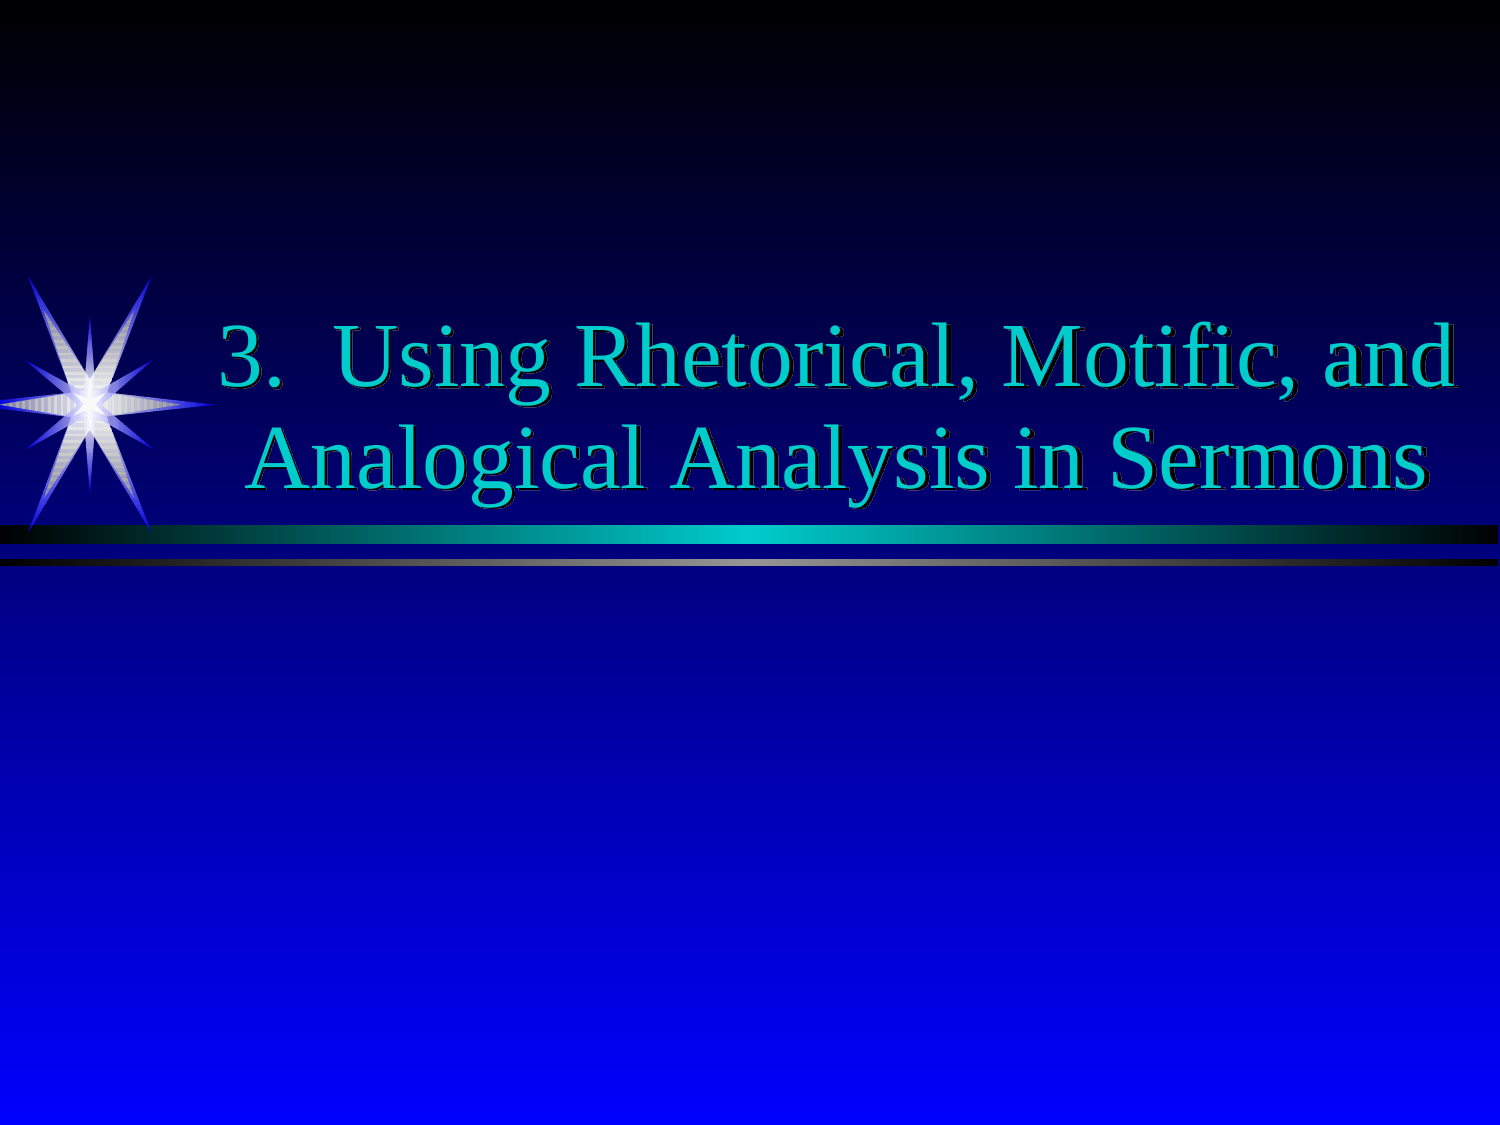

# 3. Using Rhetorical, Motific, and Analogical Analysis in Sermons